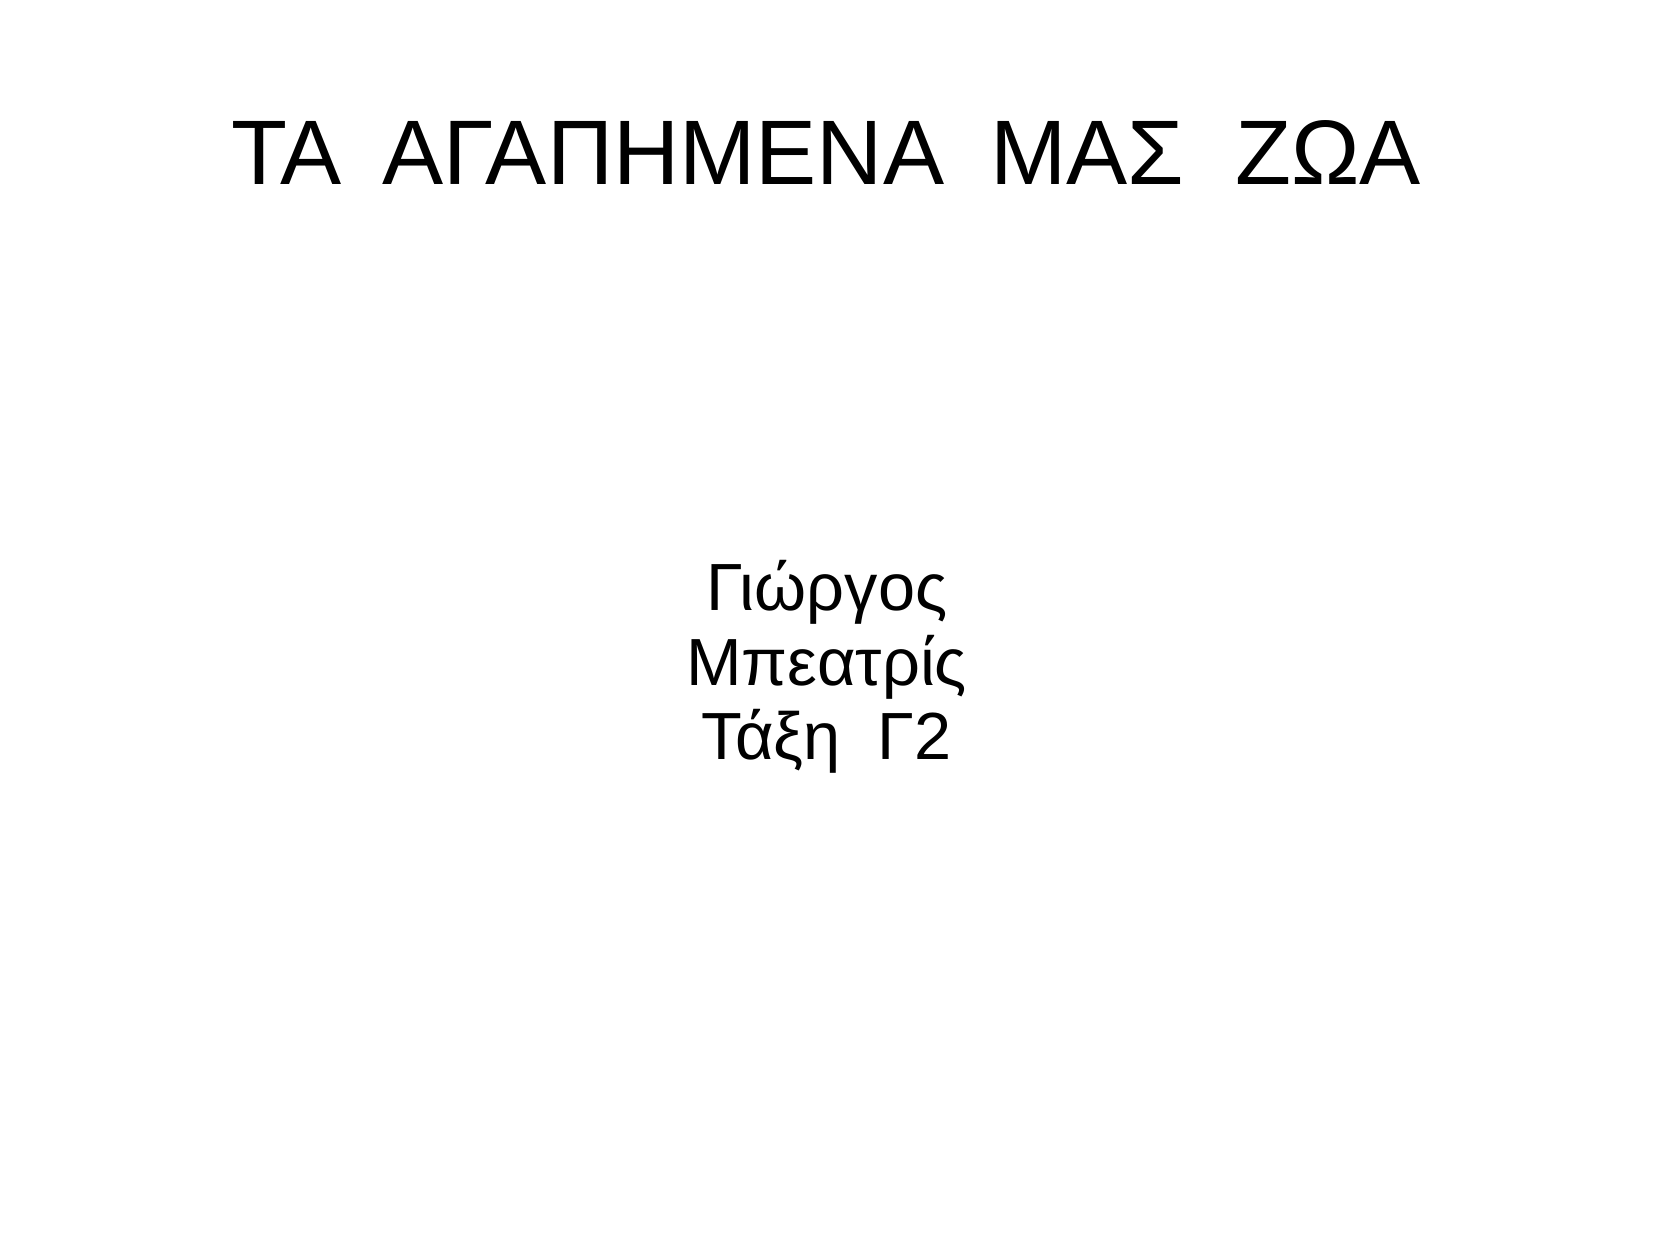

# ΤΑ ΑΓΑΠΗΜΕΝΑ ΜΑΣ ΖΩΑ
Γιώργος
Μπεατρίς
Τάξη Γ2